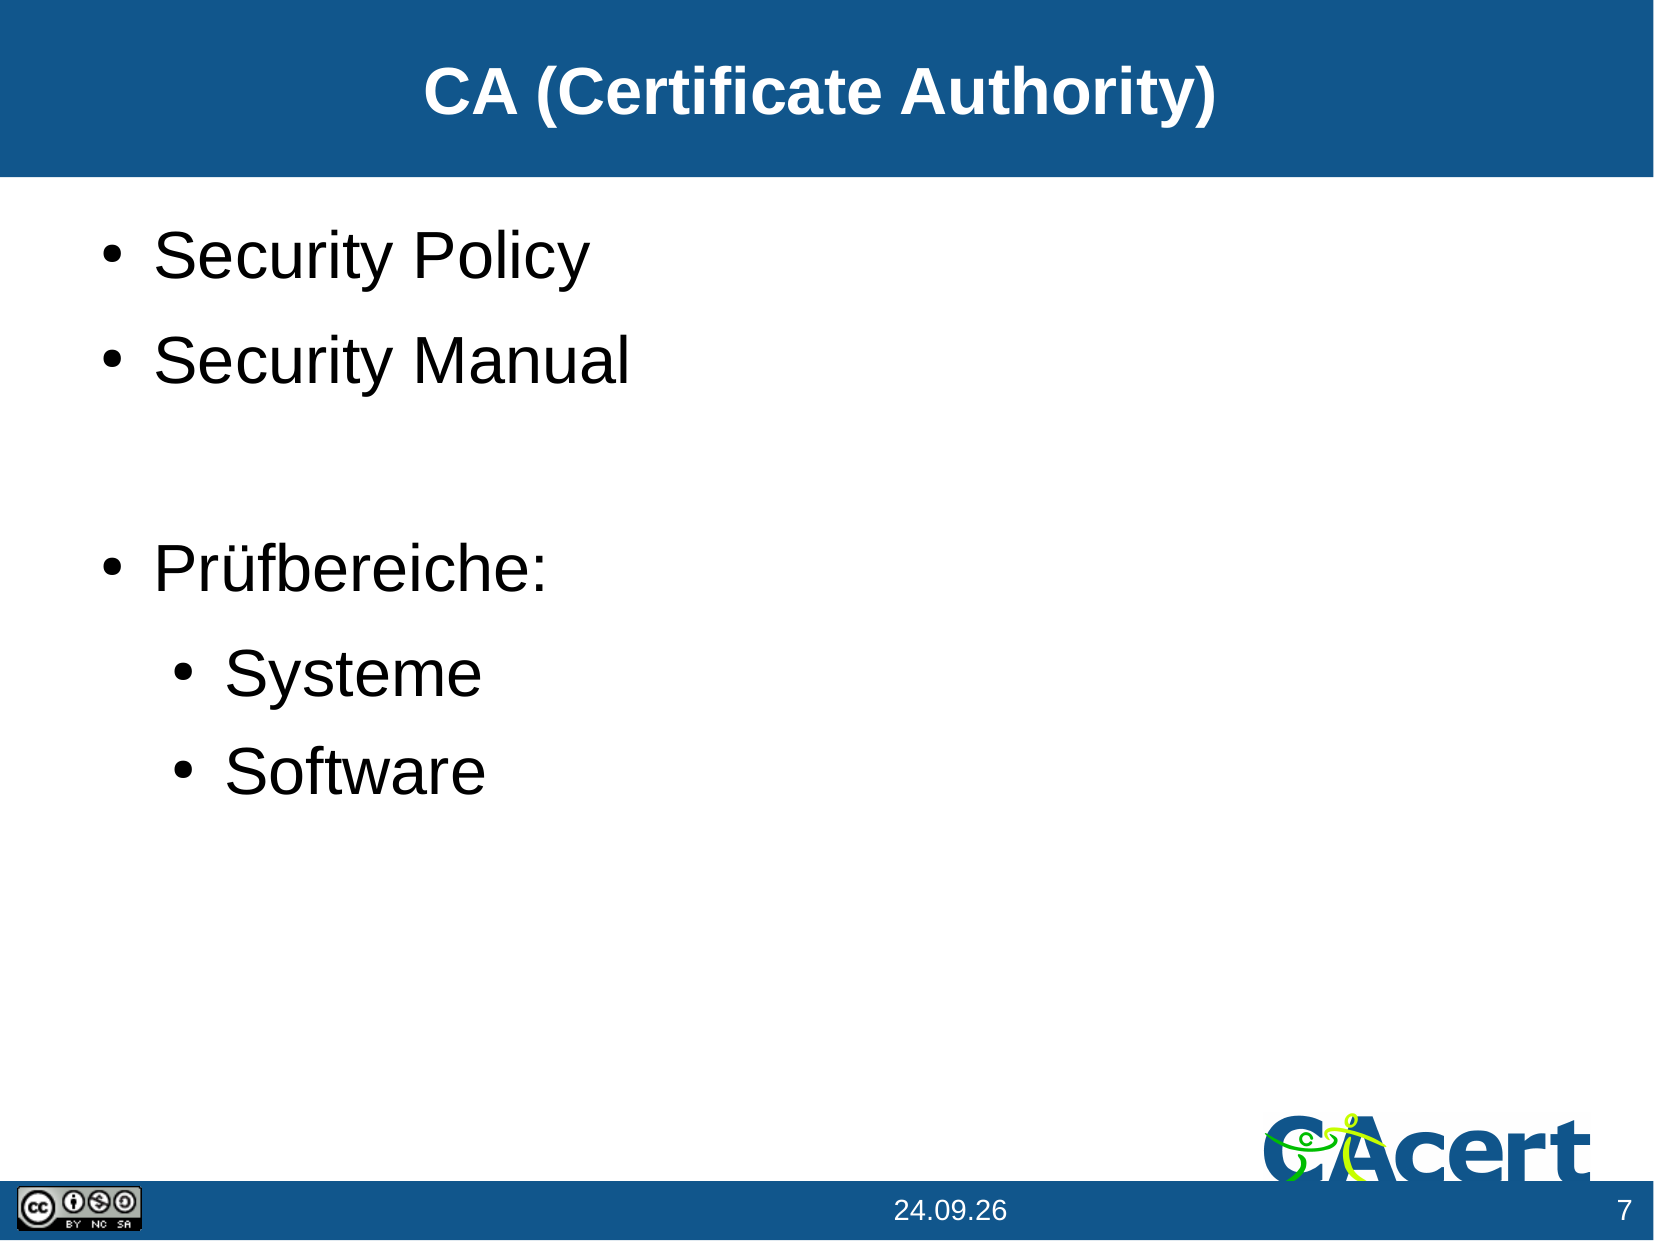

# CA (Certificate Authority)
Security Policy
Security Manual
Prüfbereiche:
Systeme
Software